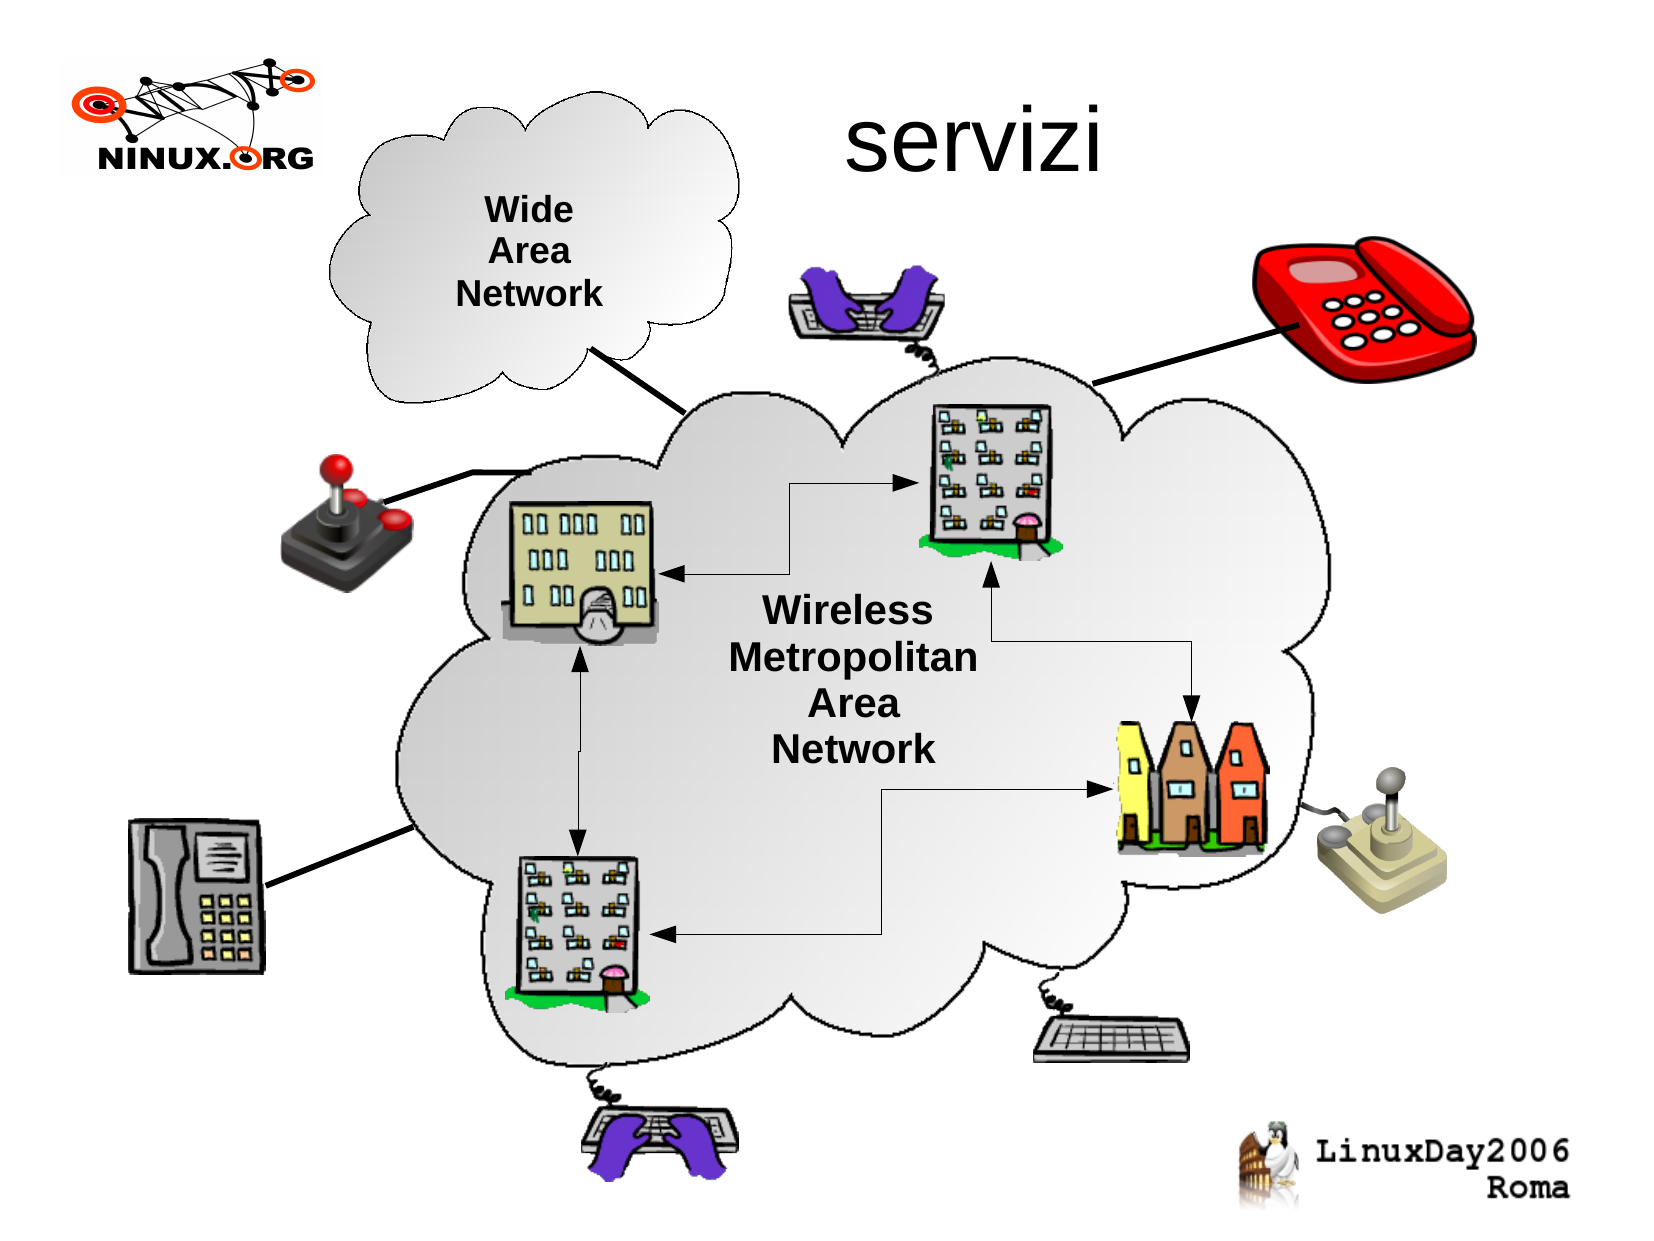

# servizi
Wide
Area
Network
Wireless
Metropolitan
Area
Network